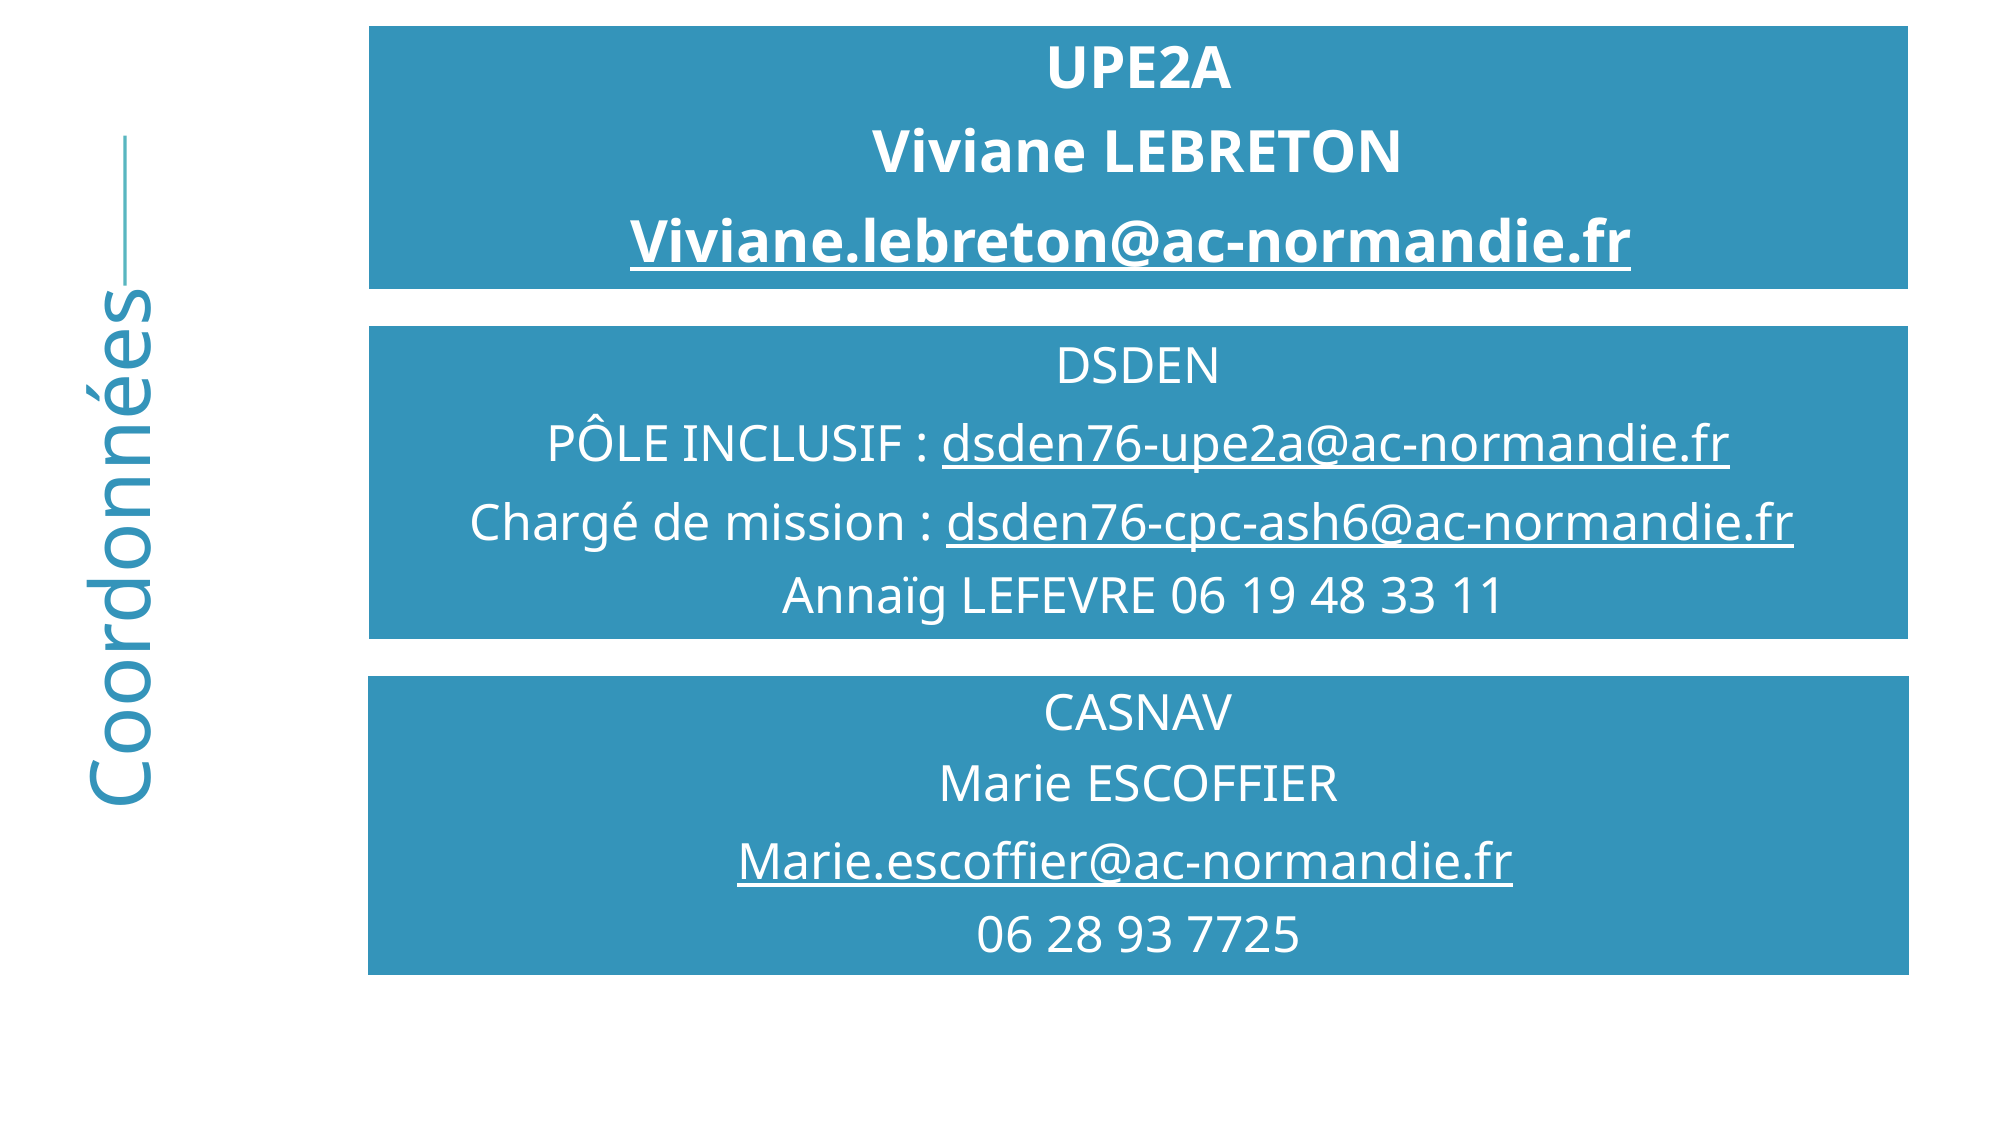

UPE2A
Viviane LEBRETON
Viviane.lebreton@ac-normandie.fr
DSDEN
PÔLE INCLUSIF : dsden76-upe2a@ac-normandie.fr
Chargé de mission : dsden76-cpc-ash6@ac-normandie.fr
 Annaïg LEFEVRE 06 19 48 33 11
Coordonnées
CASNAV
Marie ESCOFFIER
Marie.escoffier@ac-normandie.fr
06 28 93 7725